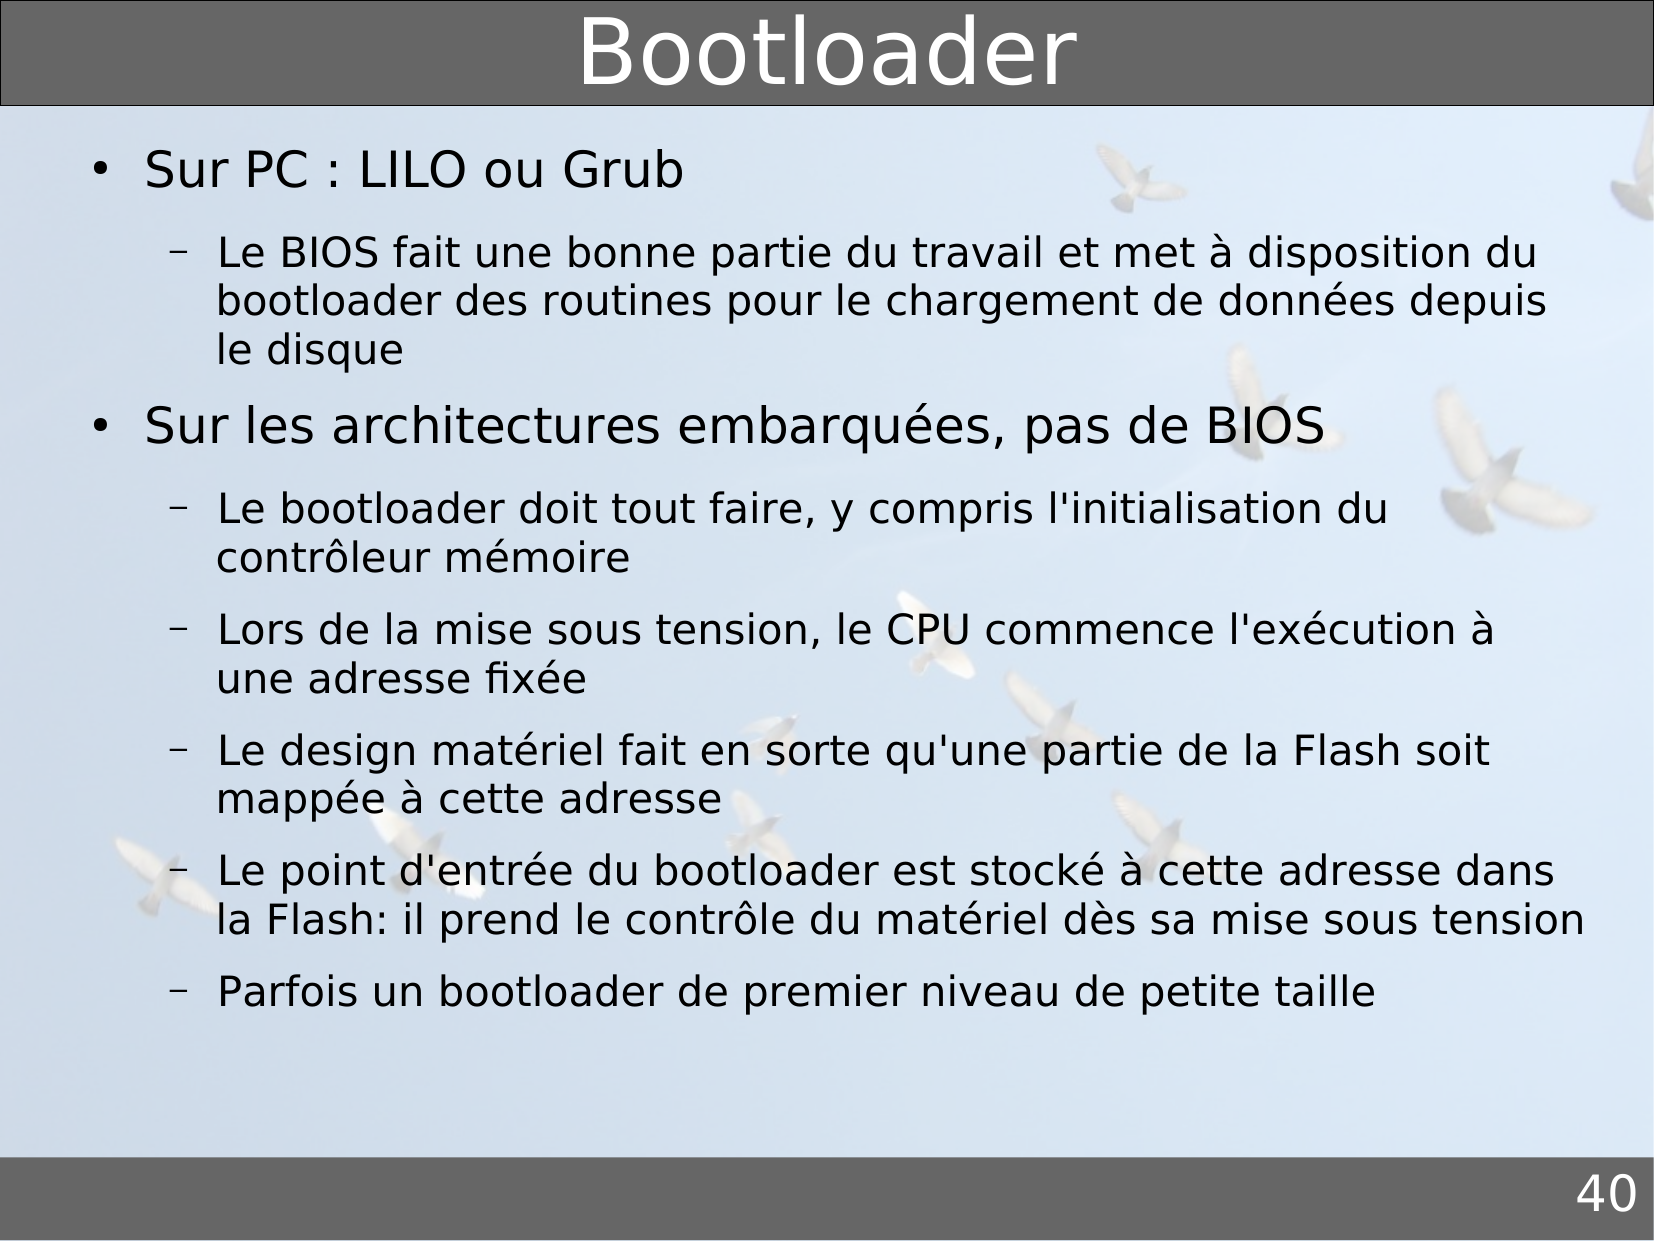

# Bootloader
Sur PC : LILO ou Grub
Le BIOS fait une bonne partie du travail et met à disposition du bootloader des routines pour le chargement de données depuis le disque
Sur les architectures embarquées, pas de BIOS
Le bootloader doit tout faire, y compris l'initialisation du contrôleur mémoire
Lors de la mise sous tension, le CPU commence l'exécution à une adresse fixée
Le design matériel fait en sorte qu'une partie de la Flash soit mappée à cette adresse
Le point d'entrée du bootloader est stocké à cette adresse dans la Flash: il prend le contrôle du matériel dès sa mise sous tension
Parfois un bootloader de premier niveau de petite taille